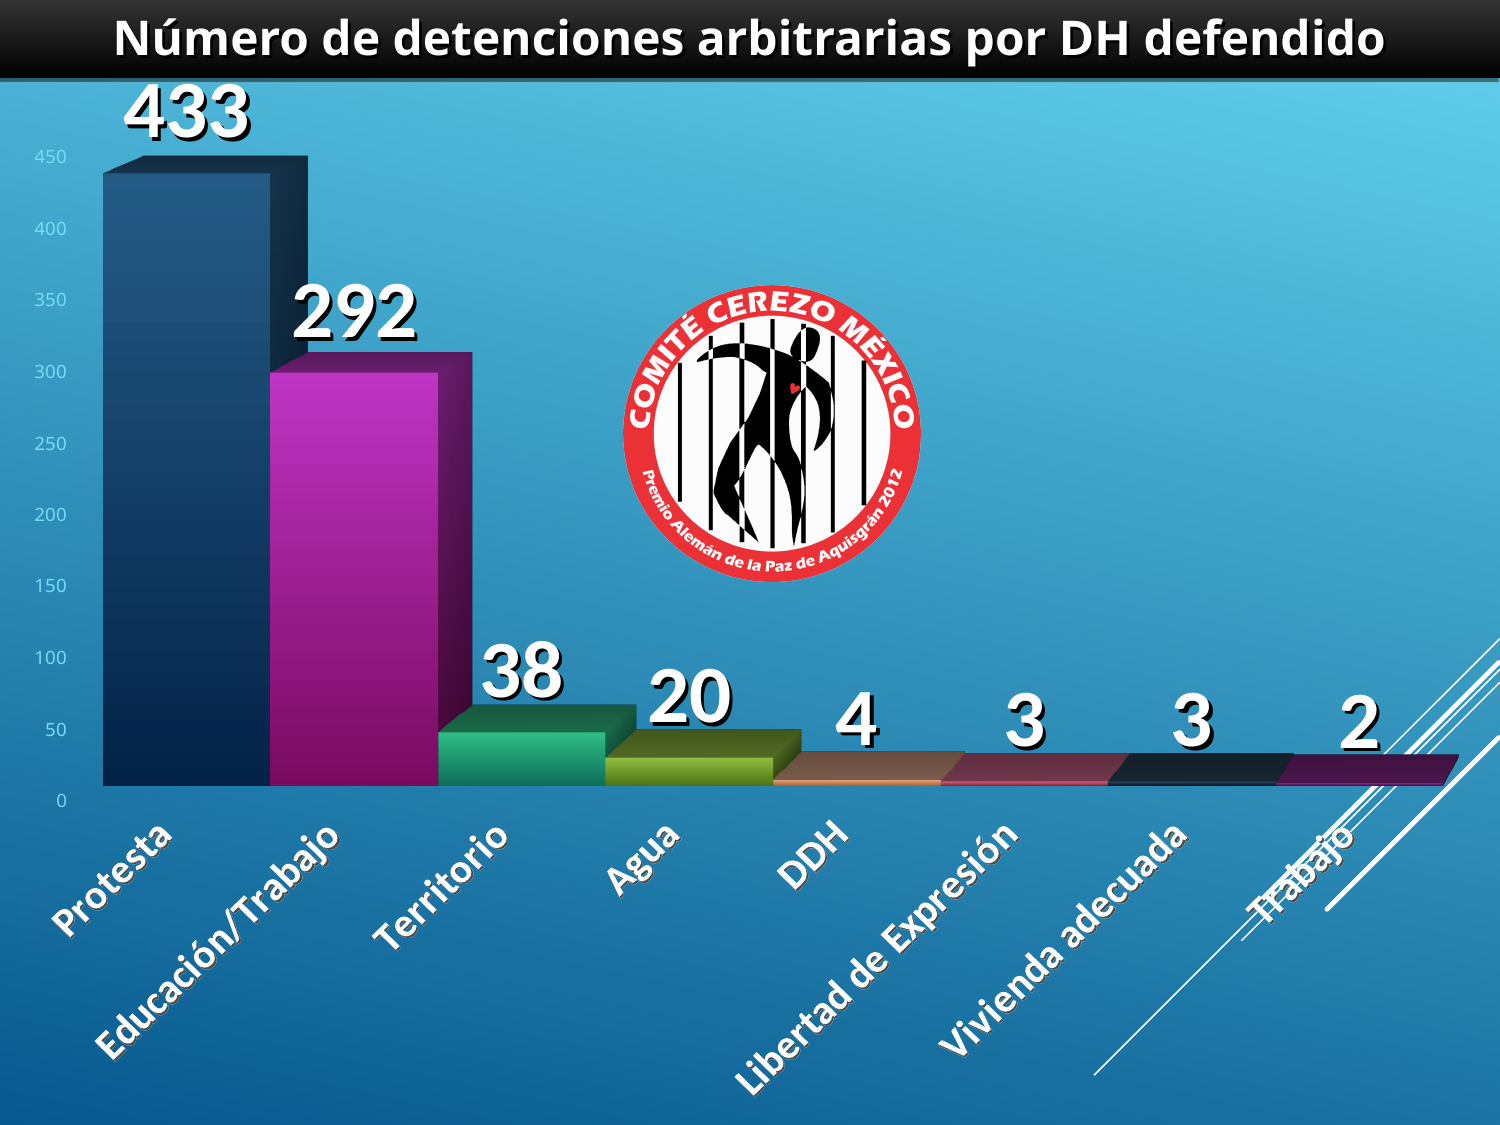

Número de detenciones arbitrarias por DH defendido
[unsupported chart]